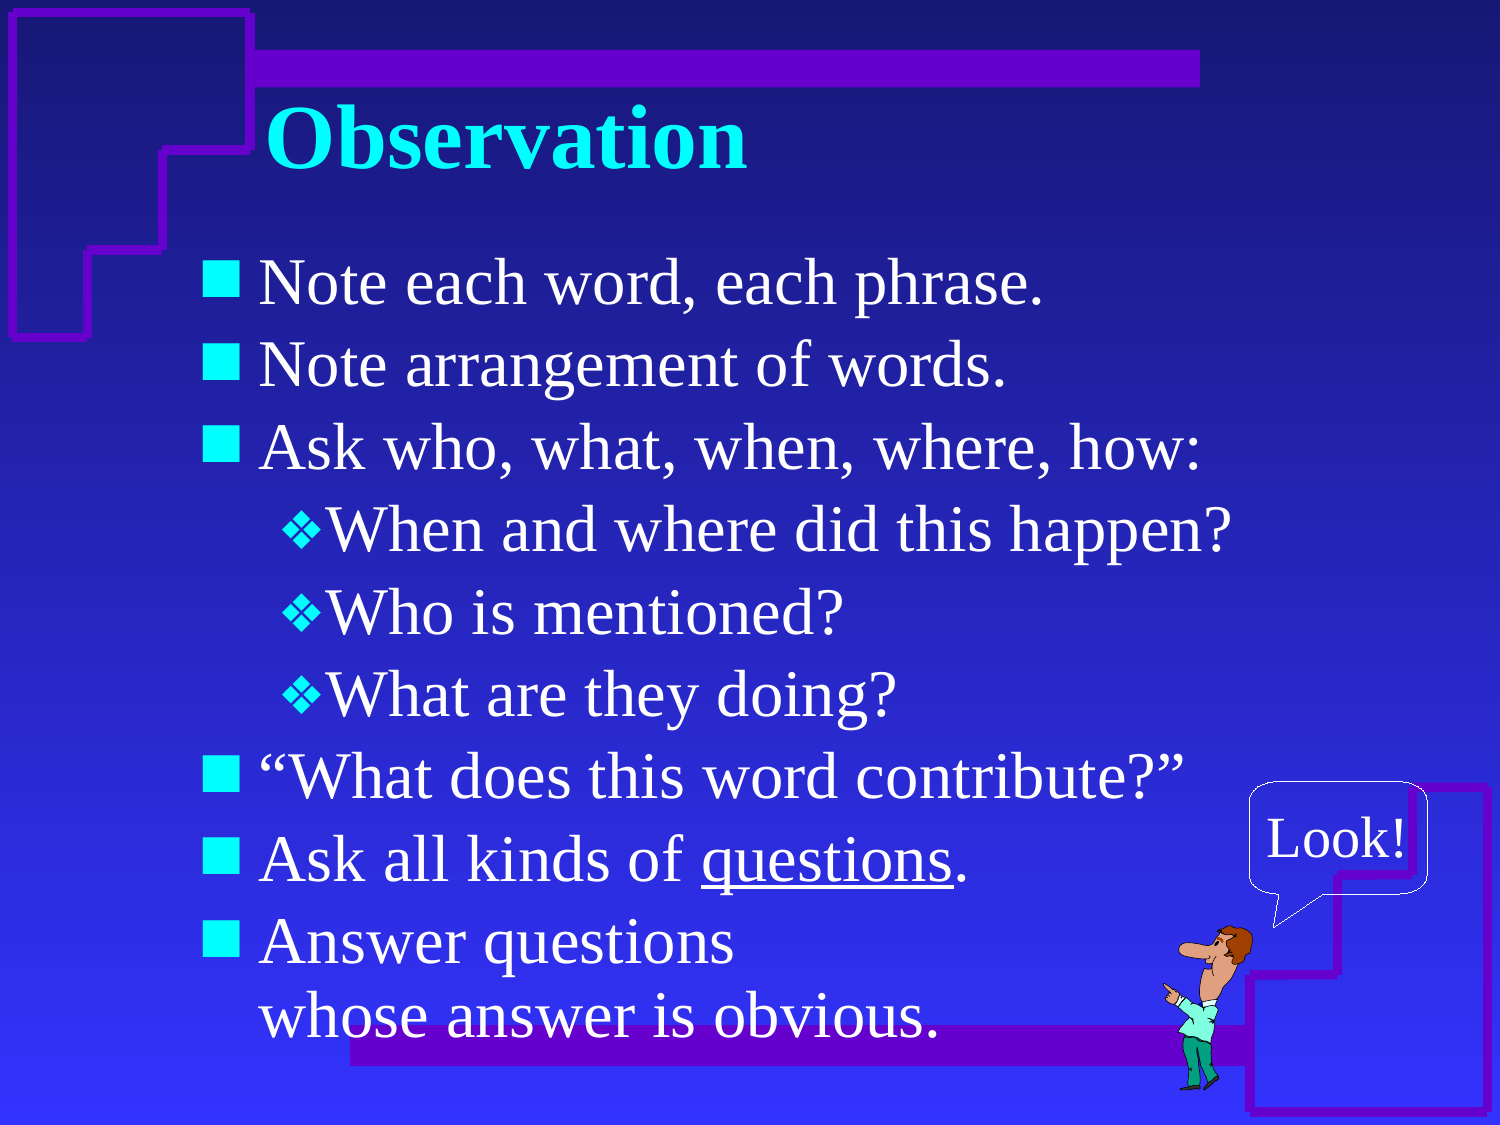

# Observation
Note each word, each phrase.
Note arrangement of words.
Ask who, what, when, where, how:
When and where did this happen?
Who is mentioned?
What are they doing?
“What does this word contribute?”
Ask all kinds of questions.
Answer questions
whose answer is obvious.
Look!